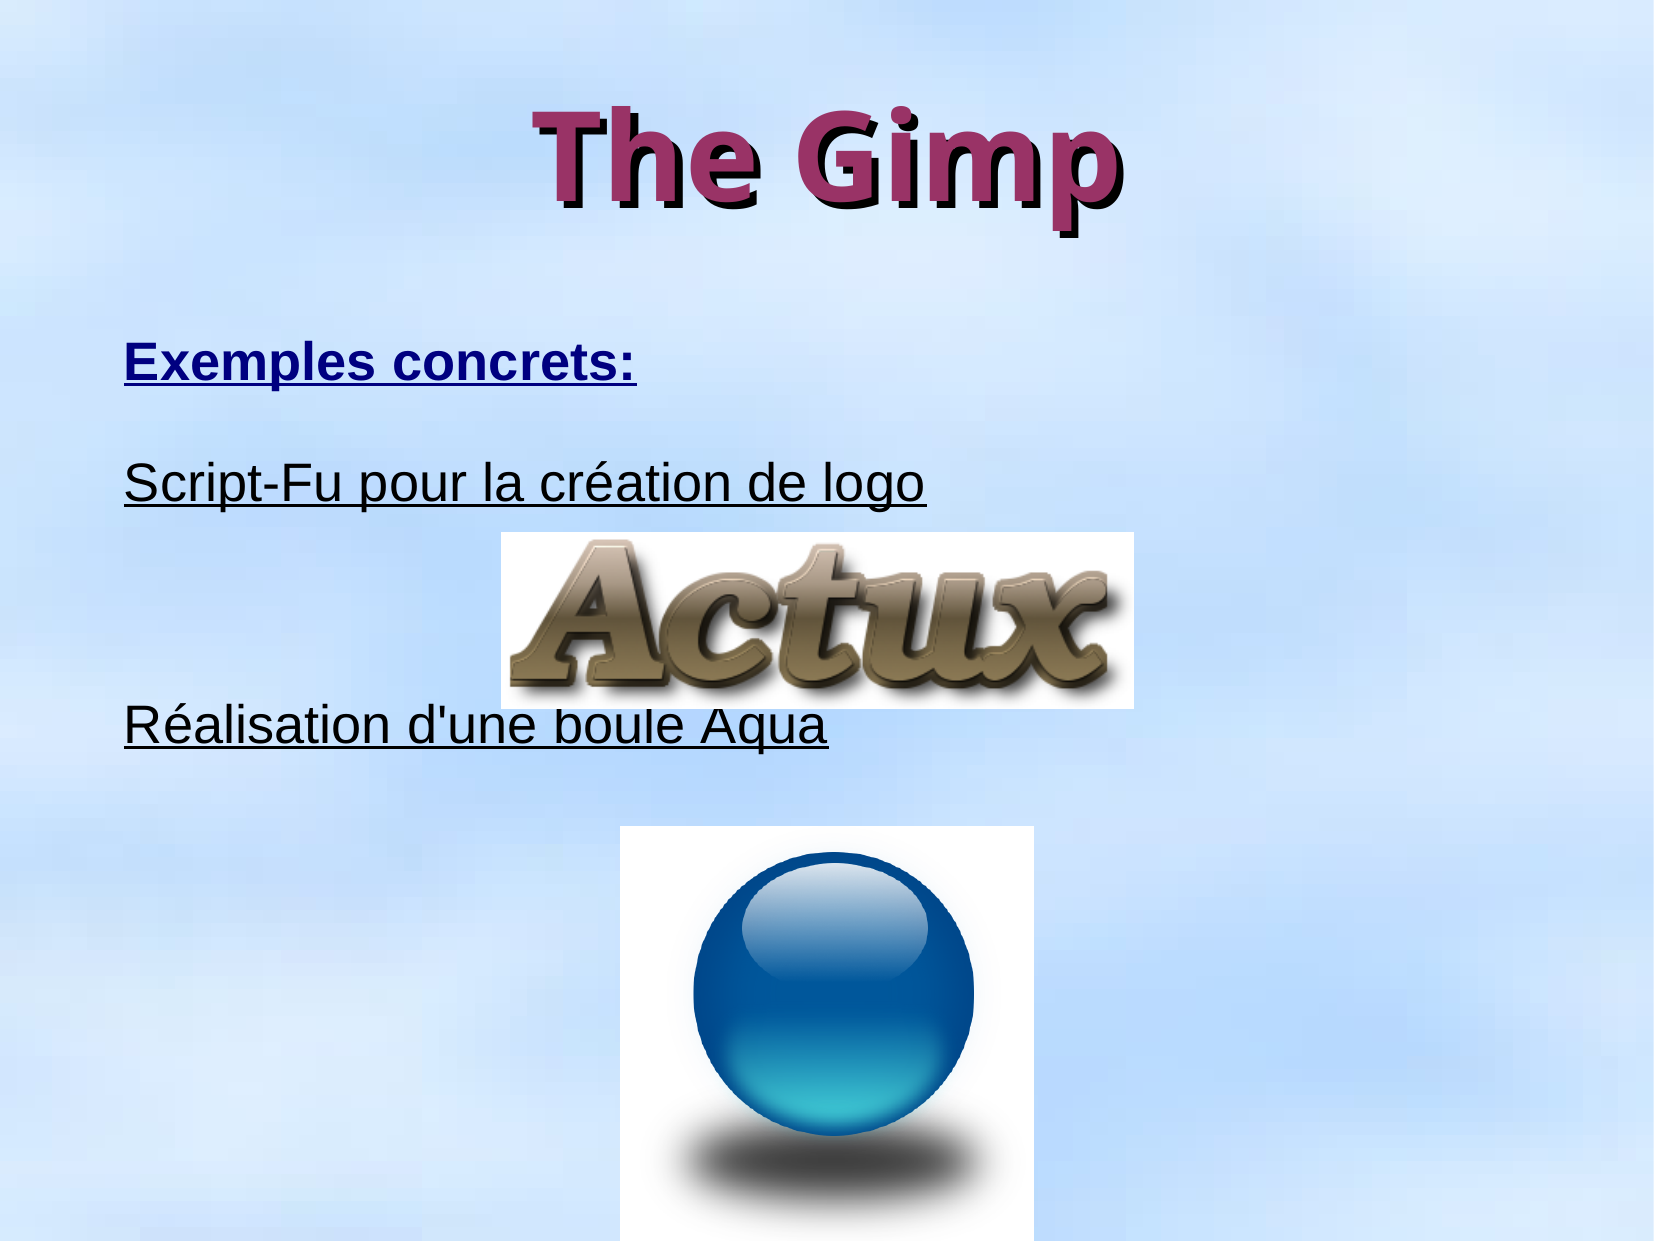

# The Gimp
Exemples concrets:
Script-Fu pour la création de logo
Réalisation d'une boule Aqua